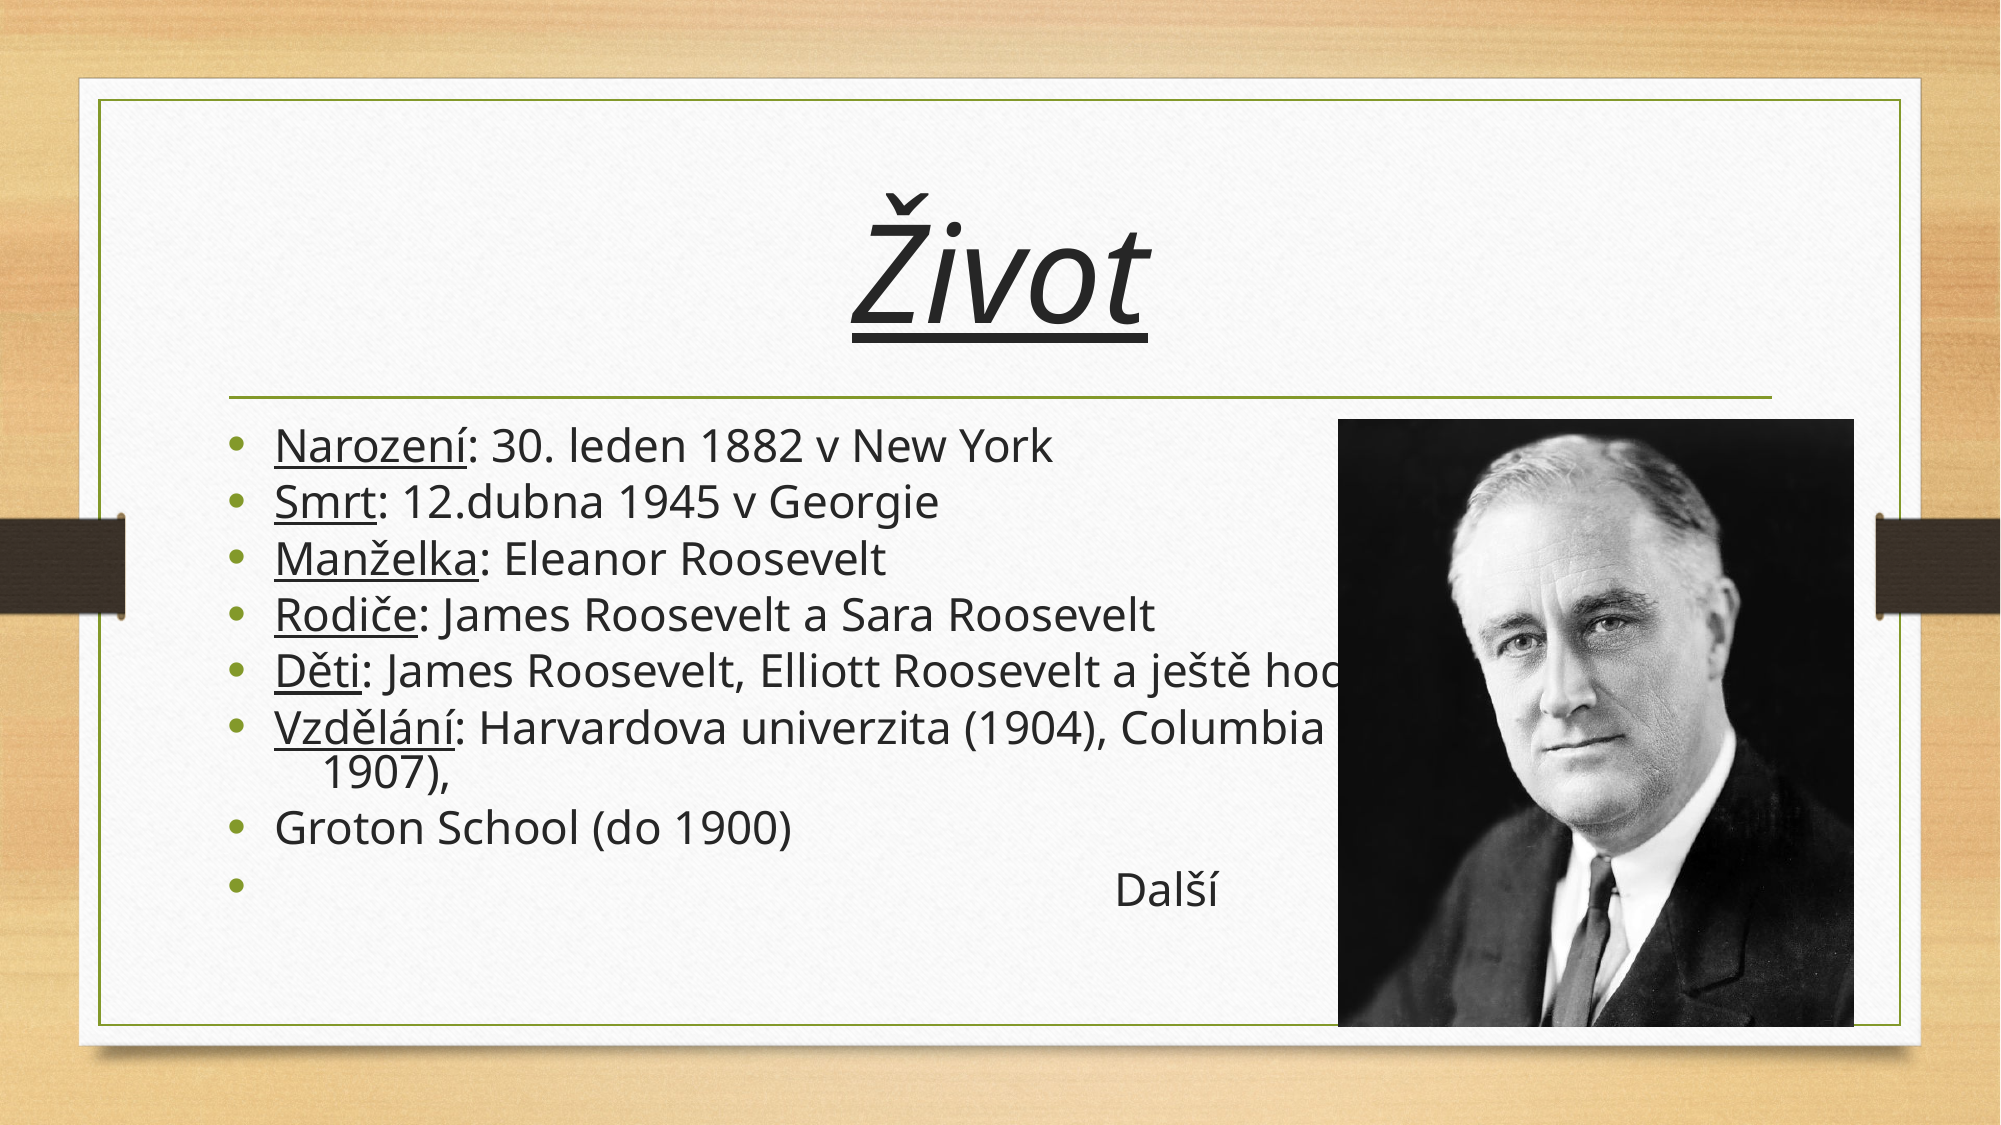

# Život
Narození: 30. leden 1882 v New York
Smrt: 12.dubna 1945 v Georgie
Manželka: Eleanor Roosevelt
Rodiče: James Roosevelt a Sara Roosevelt
Děti: James Roosevelt, Elliott Roosevelt a ještě hodně dětí
Vzdělání: Harvardova univerzita (1904), Columbia Law School (1904–1907),
Groton School (do 1900)
 Další